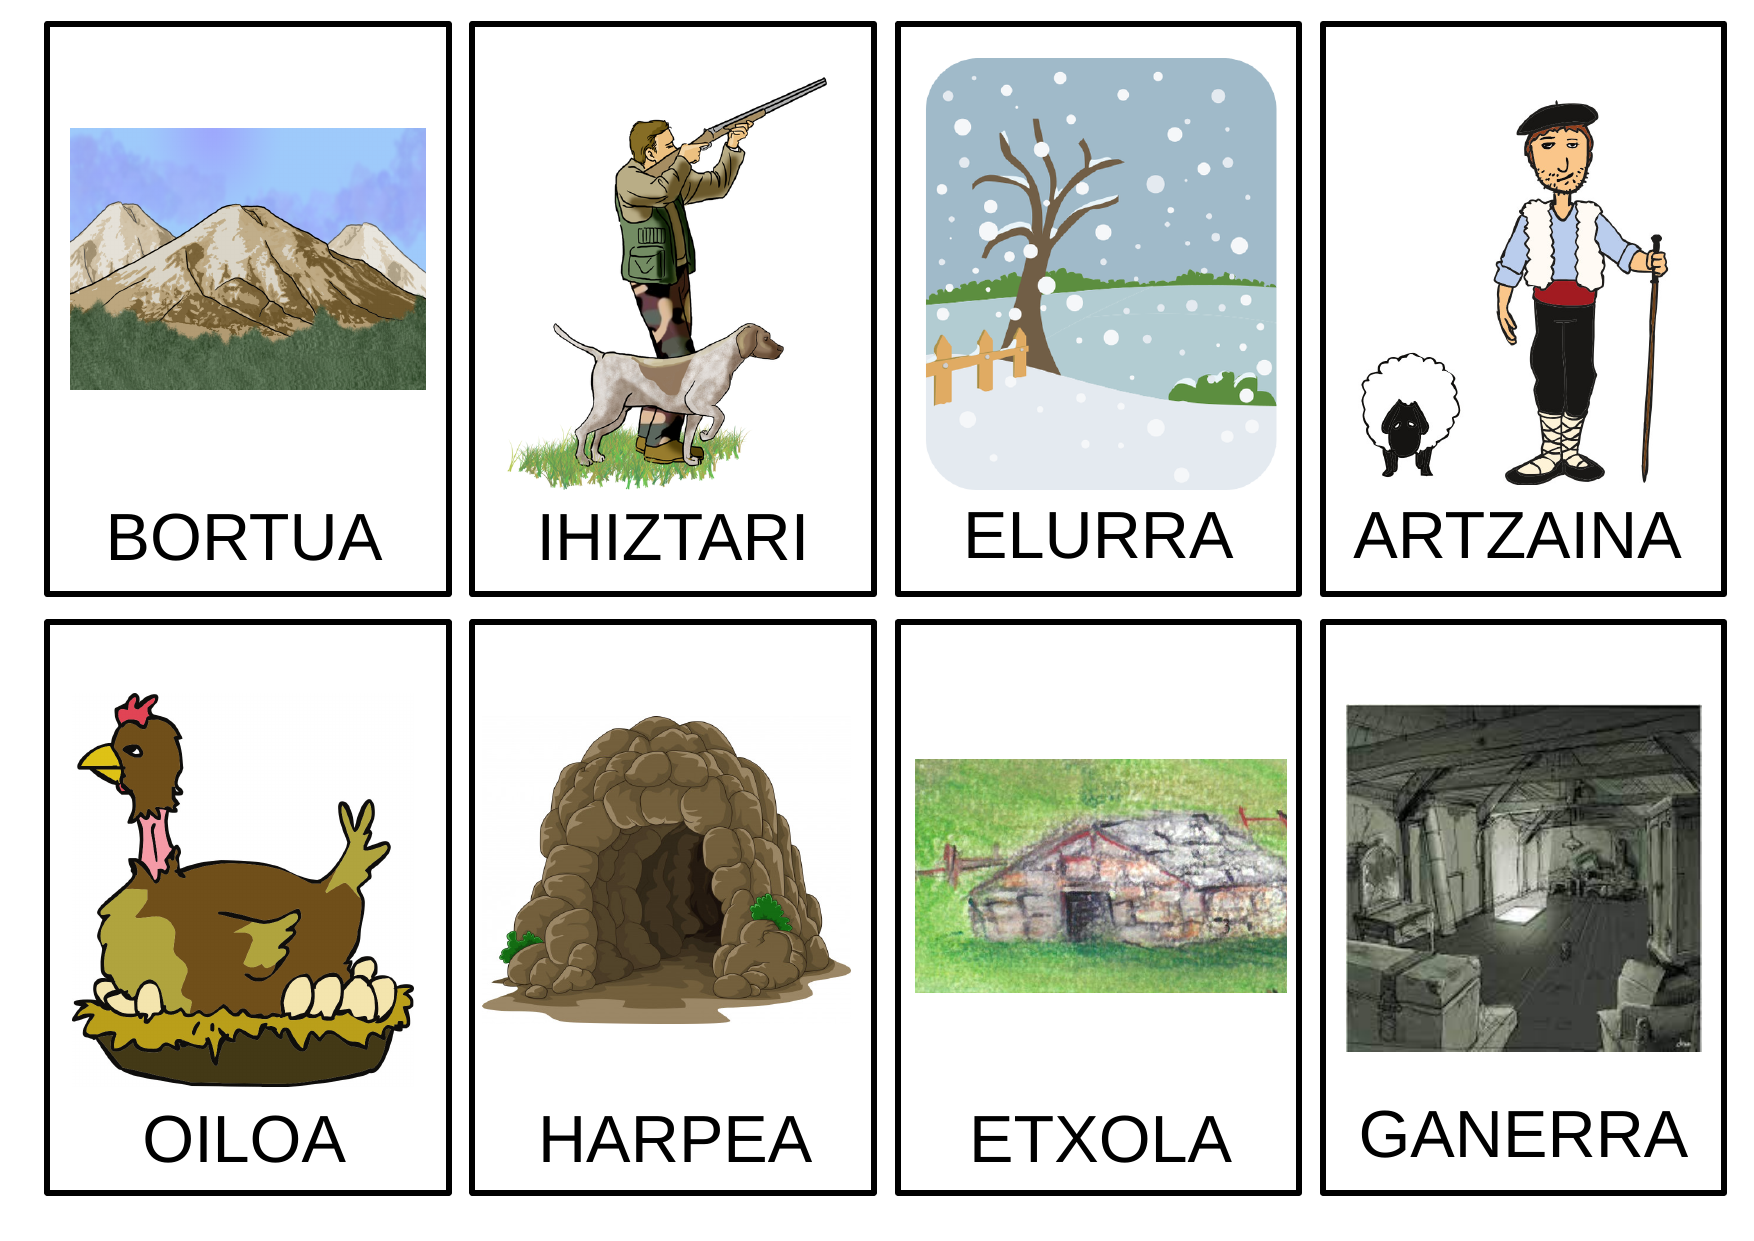

ELURRA
ARTZAINA
IHIZTARI
# BORTUA
GANERRA
OILOA
HARPEA
ETXOLA